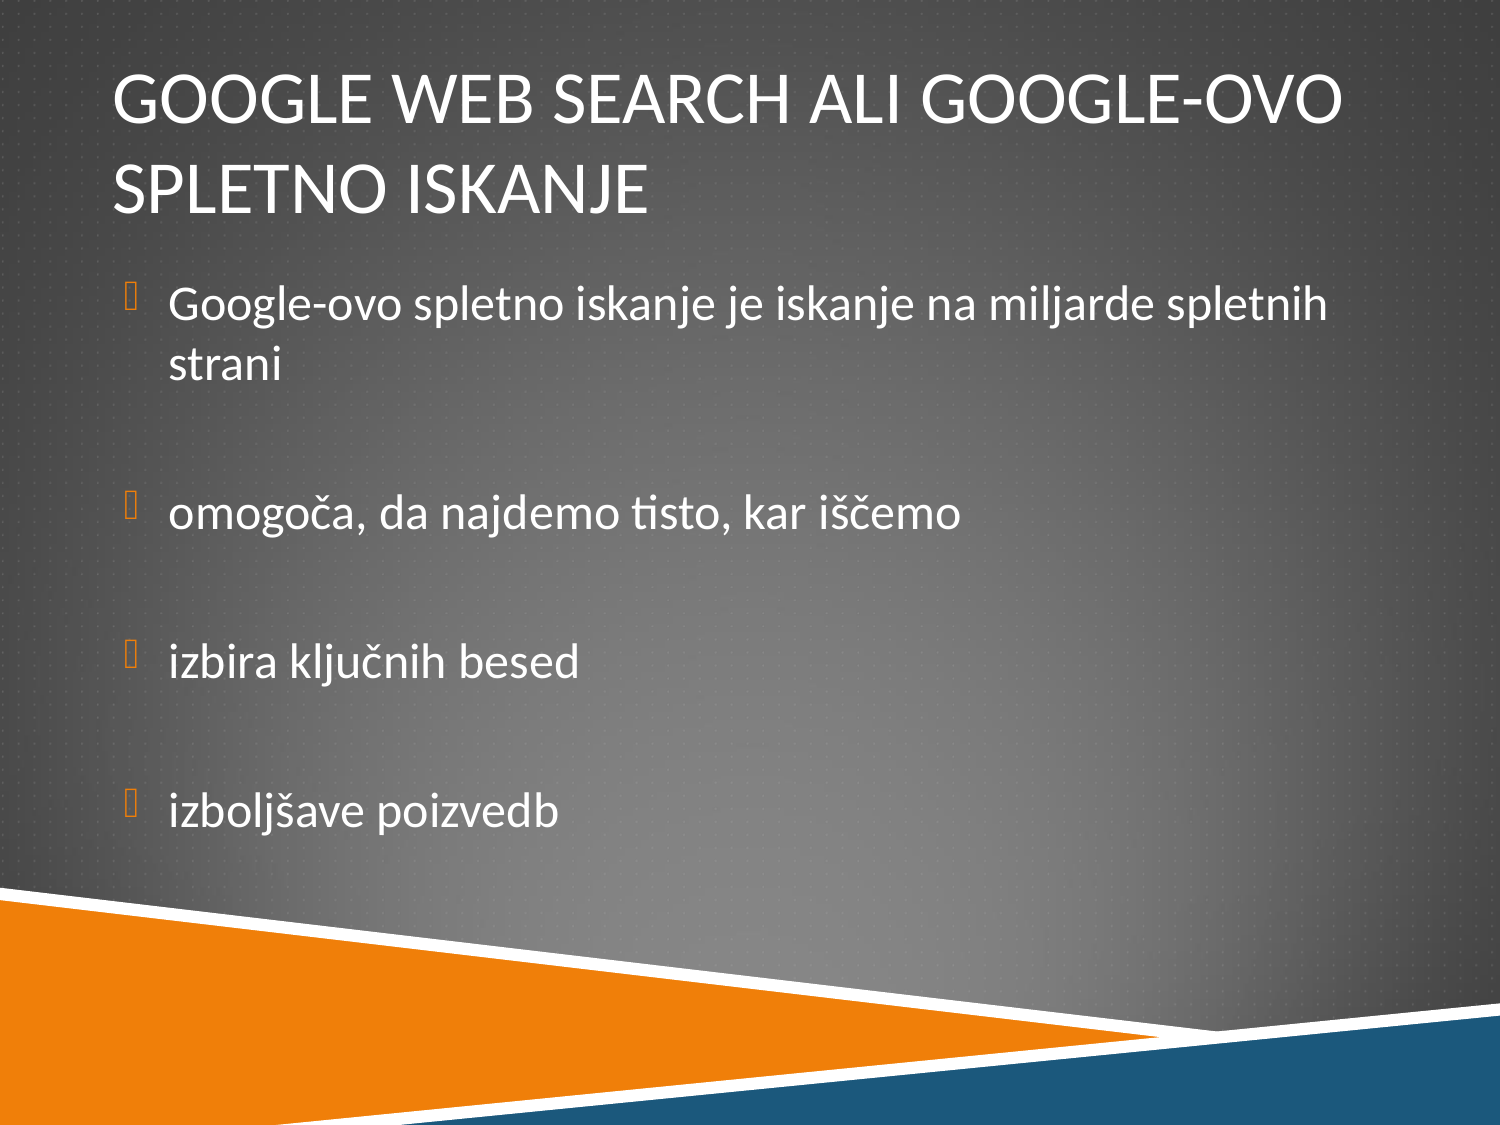

# GOOGLE WEB SEARCH ALI GOOGLE-OVO SPLETNO ISKANJE
Google-ovo spletno iskanje je iskanje na miljarde spletnih strani
omogoča, da najdemo tisto, kar iščemo
izbira ključnih besed
izboljšave poizvedb